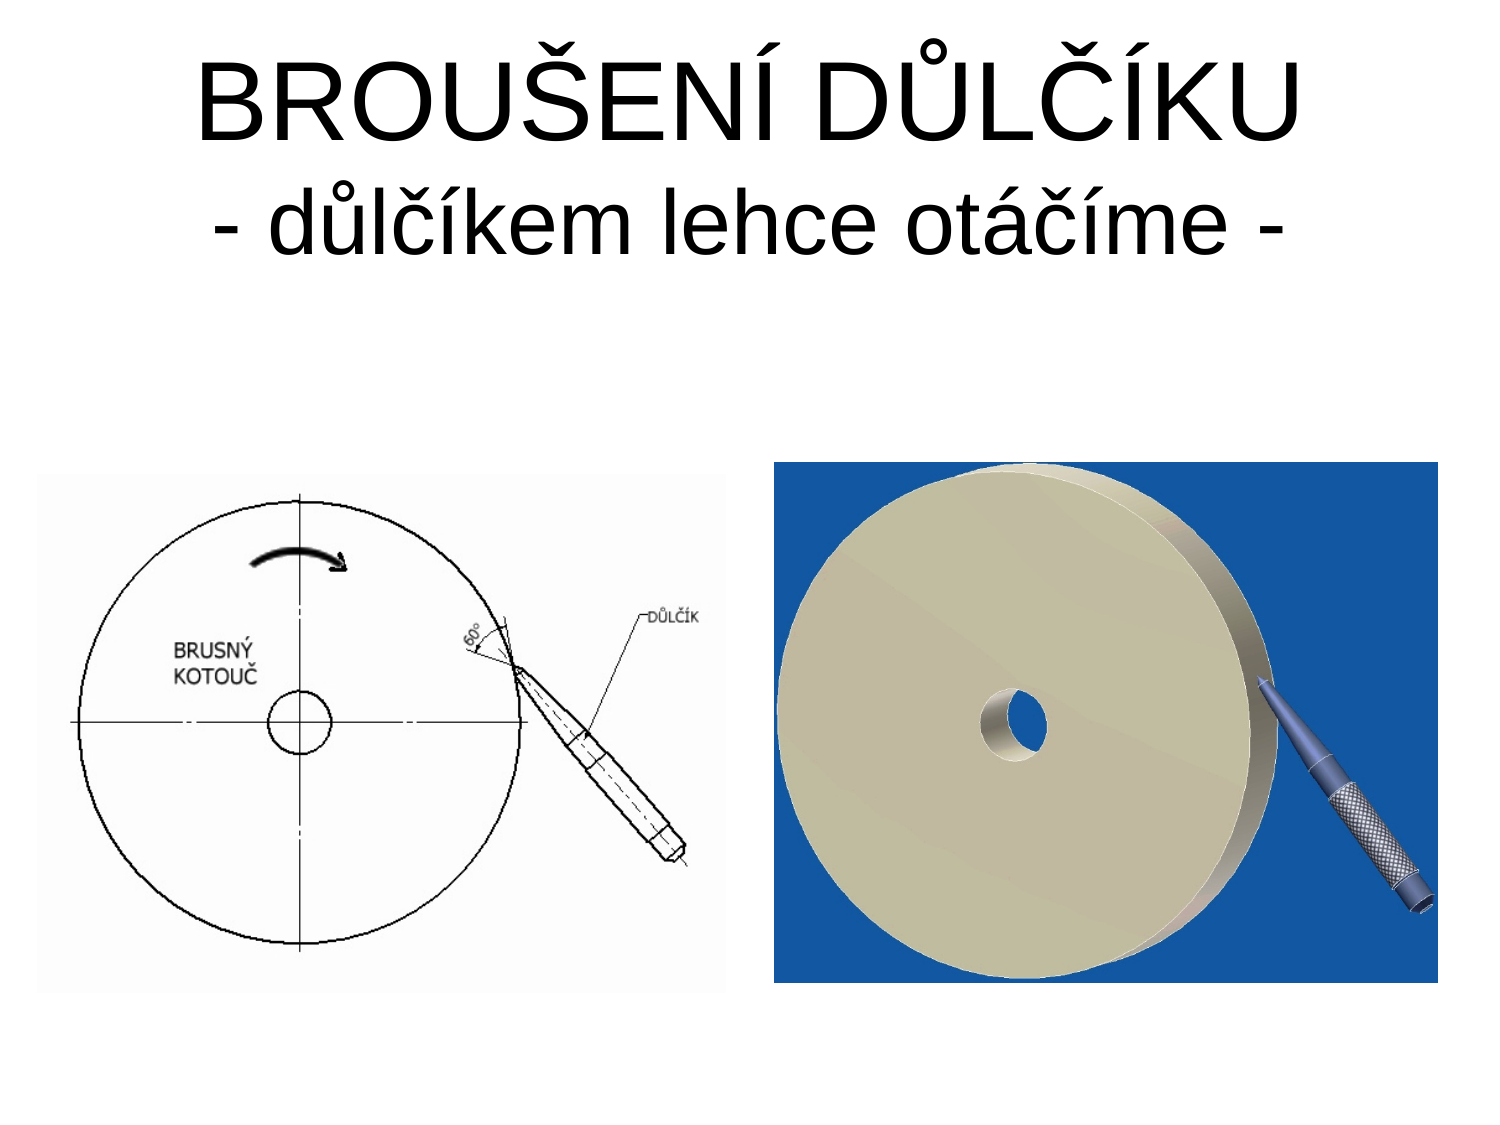

# BROUŠENÍ DŮLČÍKU - důlčíkem lehce otáčíme -